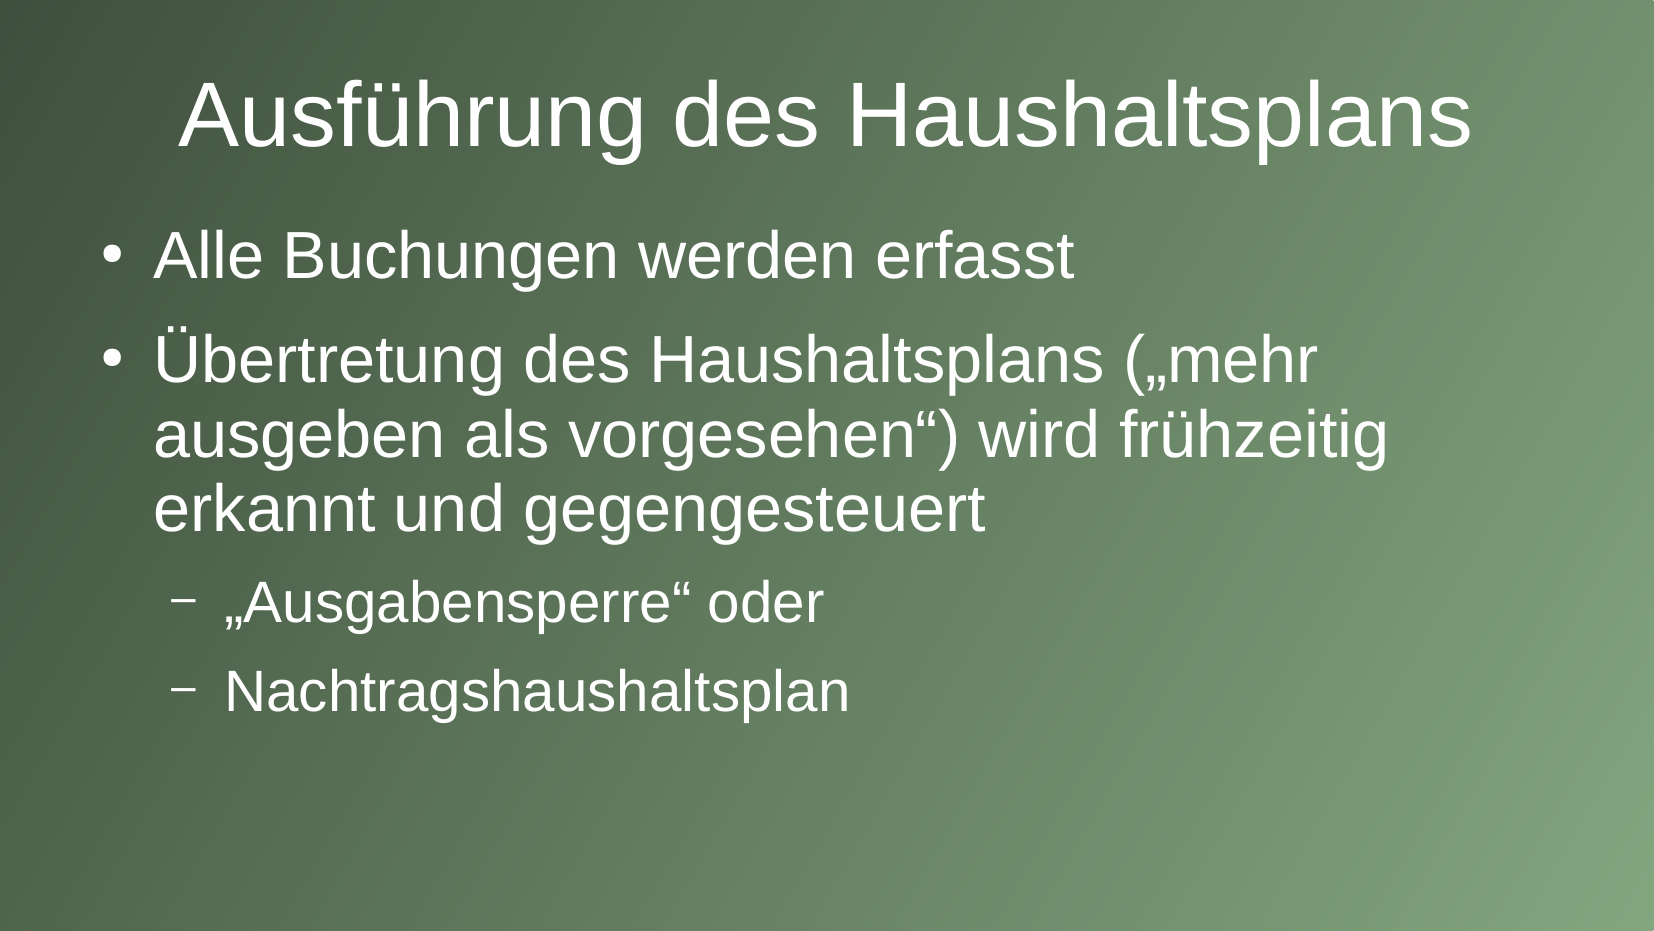

# Ausführung des Haushaltsplans
Alle Buchungen werden erfasst
Übertretung des Haushaltsplans („mehr ausgeben als vorgesehen“) wird frühzeitig erkannt und gegengesteuert
„Ausgabensperre“ oder
Nachtragshaushaltsplan